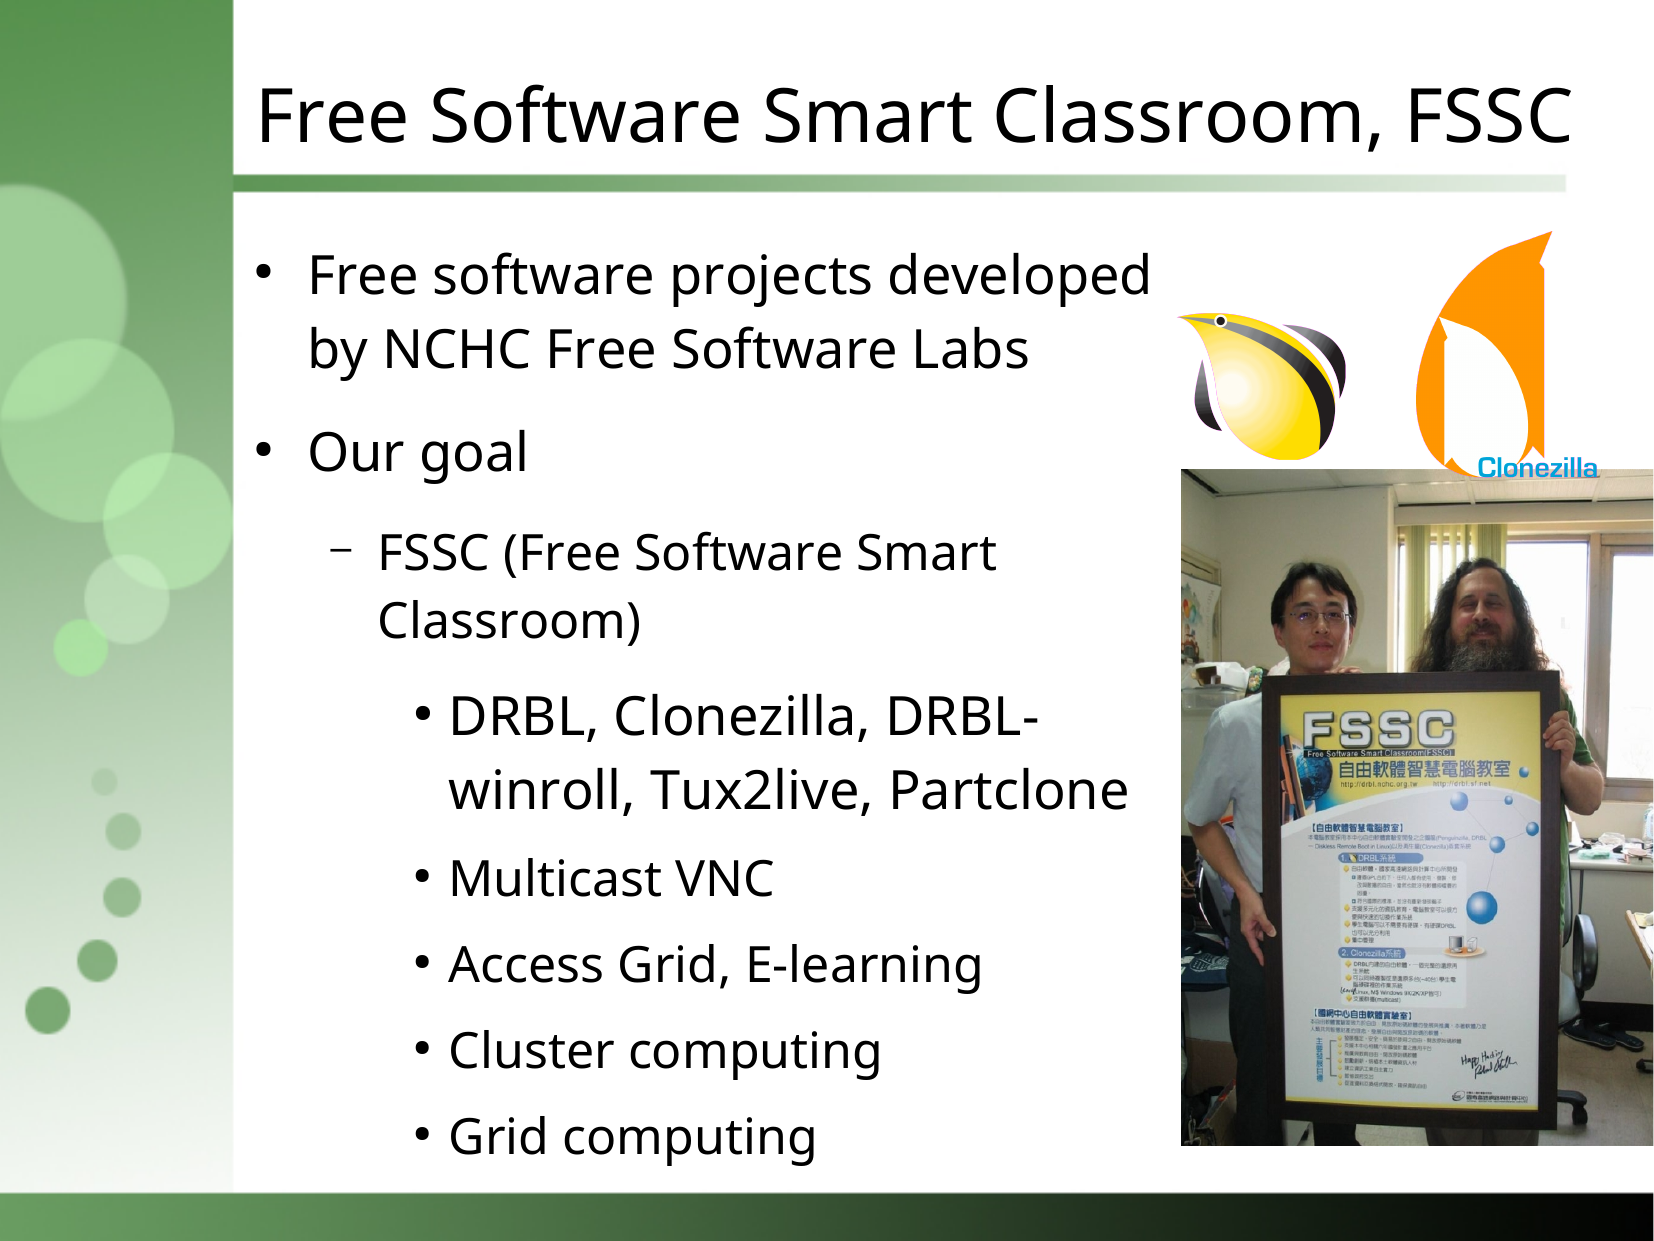

# Free Software Smart Classroom, FSSC
Free software projects developed by NCHC Free Software Labs
Our goal
FSSC (Free Software Smart Classroom)
DRBL, Clonezilla, DRBL-winroll, Tux2live, Partclone
Multicast VNC
Access Grid, E-learning
Cluster computing
Grid computing